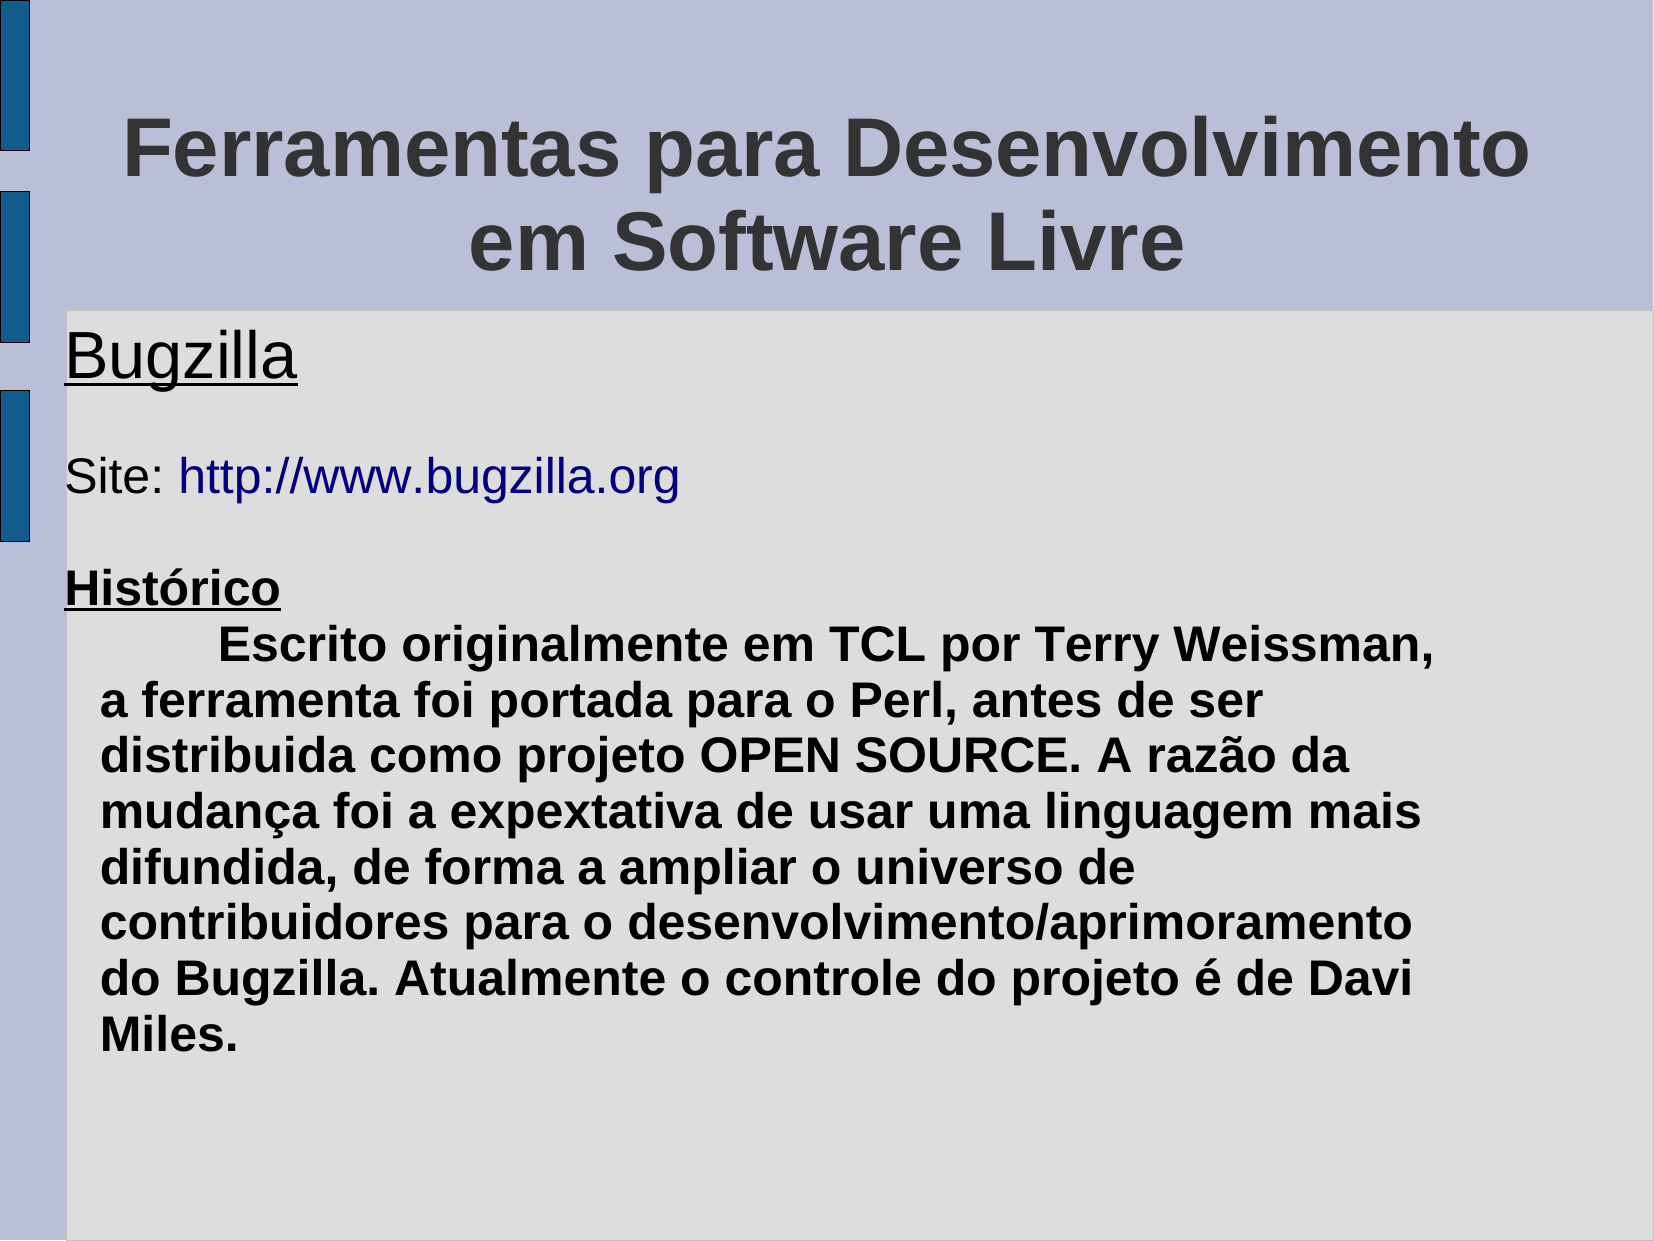

# Ferramentas para Desenvolvimento em Software Livre
Bugzilla
Site: http://www.bugzilla.org
Histórico
	Escrito originalmente em TCL por Terry Weissman, a ferramenta foi portada para o Perl, antes de ser distribuida como projeto OPEN SOURCE. A razão da mudança foi a expextativa de usar uma linguagem mais difundida, de forma a ampliar o universo de contribuidores para o desenvolvimento/aprimoramento do Bugzilla. Atualmente o controle do projeto é de Davi Miles.